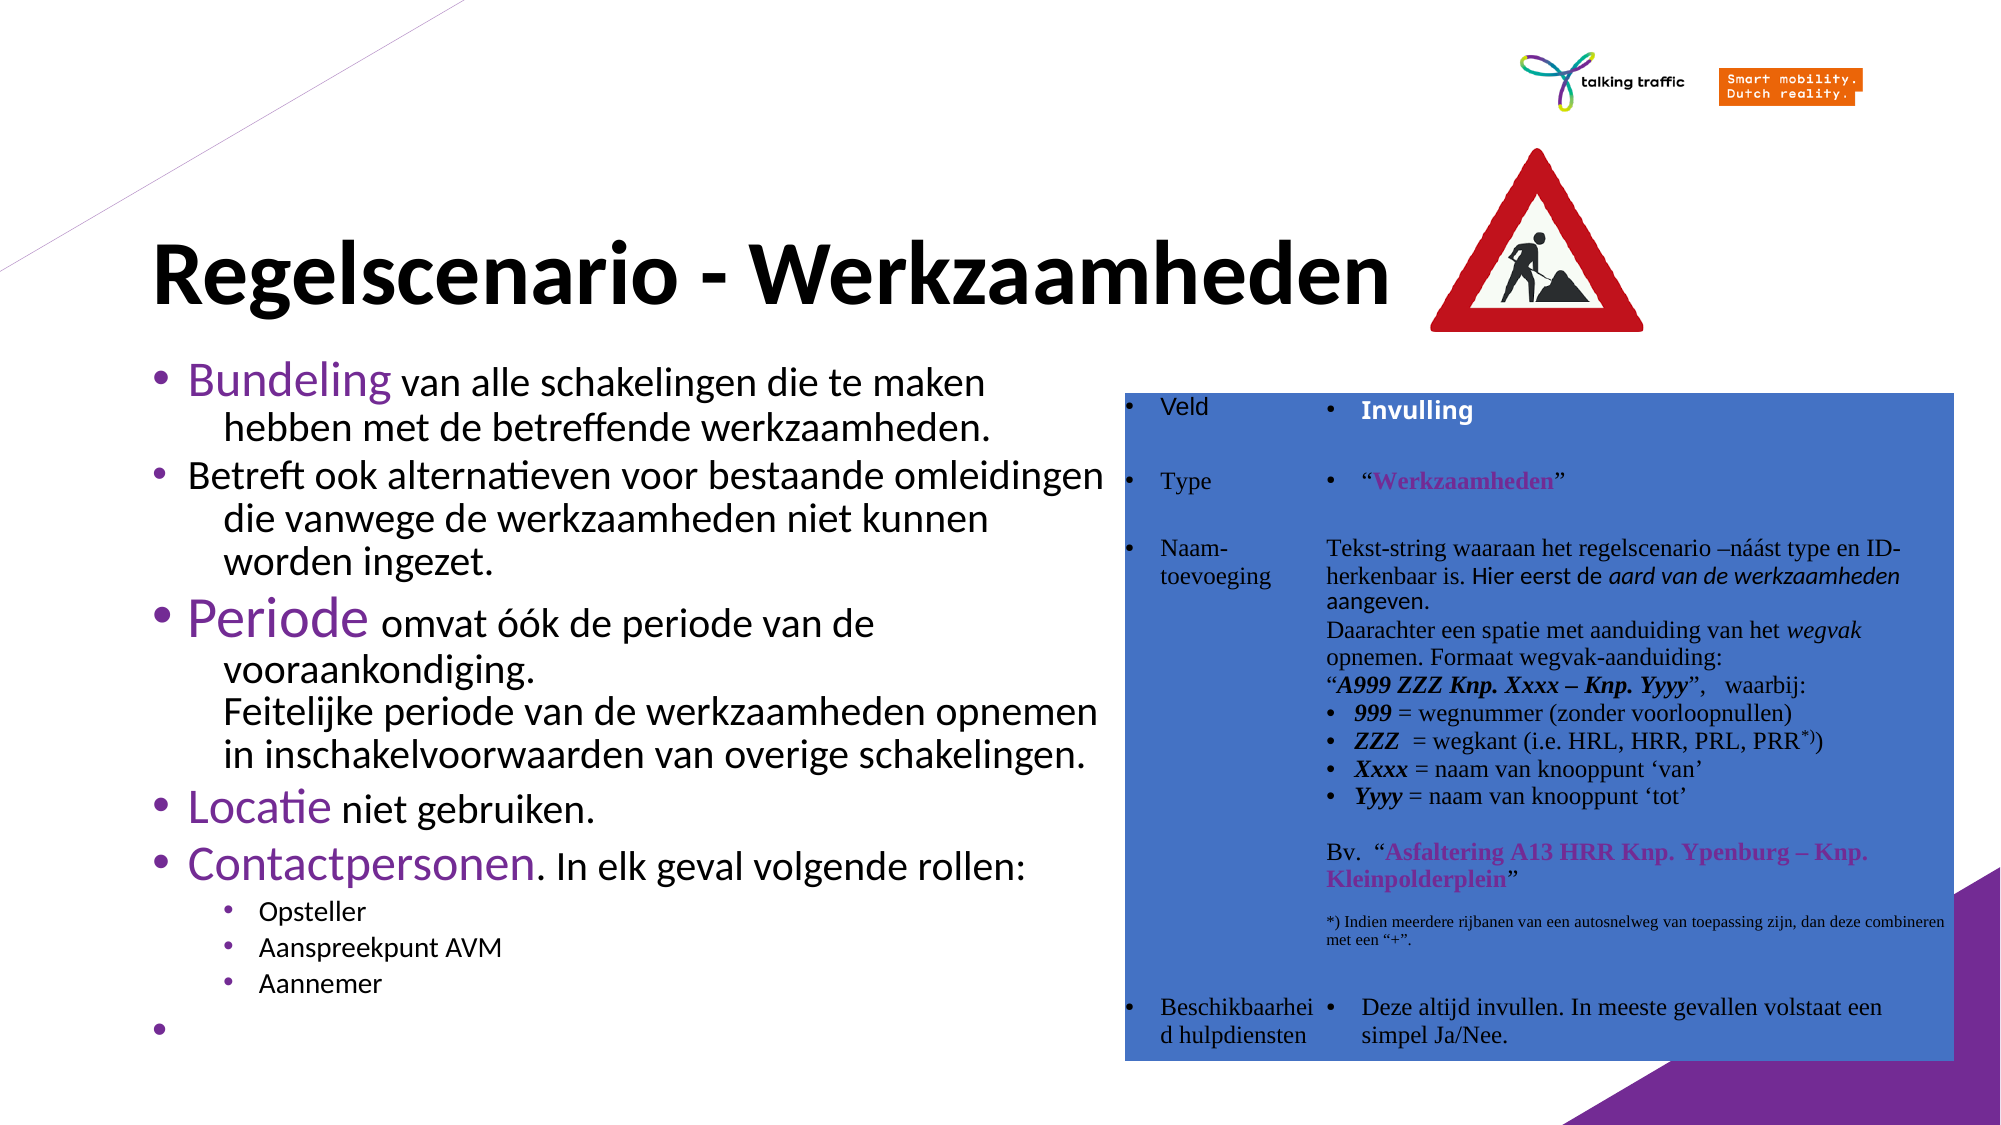

Regelscenario - Werkzaamheden
# Bundeling van alle schakelingen die te maken hebben met de betreffende werkzaamheden.
Betreft ook alternatieven voor bestaande omleidingen die vanwege de werkzaamheden niet kunnen worden ingezet.
Periode omvat óók de periode van de vooraankondiging.
Feitelijke periode van de werkzaamheden opnemen in inschakelvoorwaarden van overige schakelingen.
Locatie niet gebruiken.
Contactpersonen. In elk geval volgende rollen:
Opsteller
Aanspreekpunt AVM
Aannemer
| Veld | Invulling |
| --- | --- |
| Type | “Werkzaamheden” |
| Naam-toevoeging | Tekst-string waaraan het regelscenario –náást type en ID- herkenbaar is. Hier eerst de aard van de werkzaamheden aangeven. Daarachter een spatie met aanduiding van het wegvak opnemen. Formaat wegvak-aanduiding: “A999 ZZZ Knp. Xxxx – Knp. Yyyy”, waarbij: 999 = wegnummer (zonder voorloopnullen) ZZZ = wegkant (i.e. HRL, HRR, PRL, PRR\*)) Xxxx = naam van knooppunt ‘van’ Yyyy = naam van knooppunt ‘tot’ Bv. “Asfaltering A13 HRR Knp. Ypenburg – Knp. Kleinpolderplein” \*) Indien meerdere rijbanen van een autosnelweg van toepassing zijn, dan deze combineren met een “+”. |
| Beschikbaarheid hulpdiensten | Deze altijd invullen. In meeste gevallen volstaat een simpel Ja/Nee. |
32